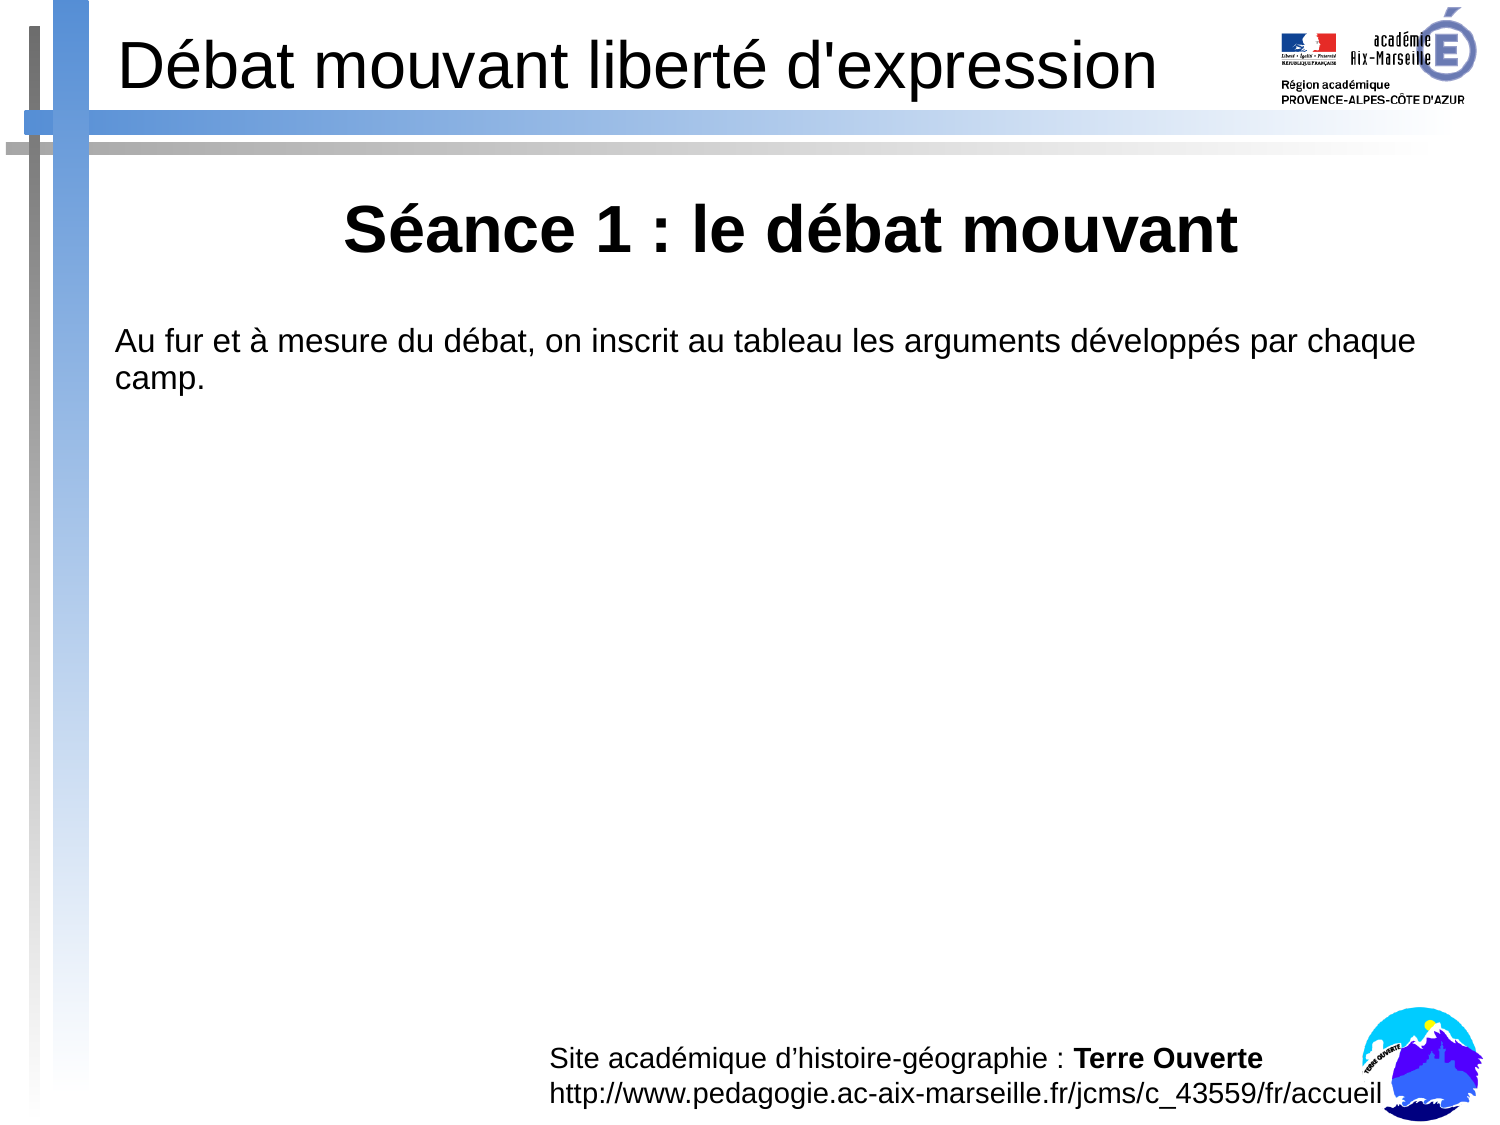

Débat mouvant liberté d'expression
Séance 1 : le débat mouvant
Au fur et à mesure du débat, on inscrit au tableau les arguments développés par chaque camp.
Site académique d’histoire-géographie : Terre Ouverte
http://www.pedagogie.ac-aix-marseille.fr/jcms/c_43559/fr/accueil